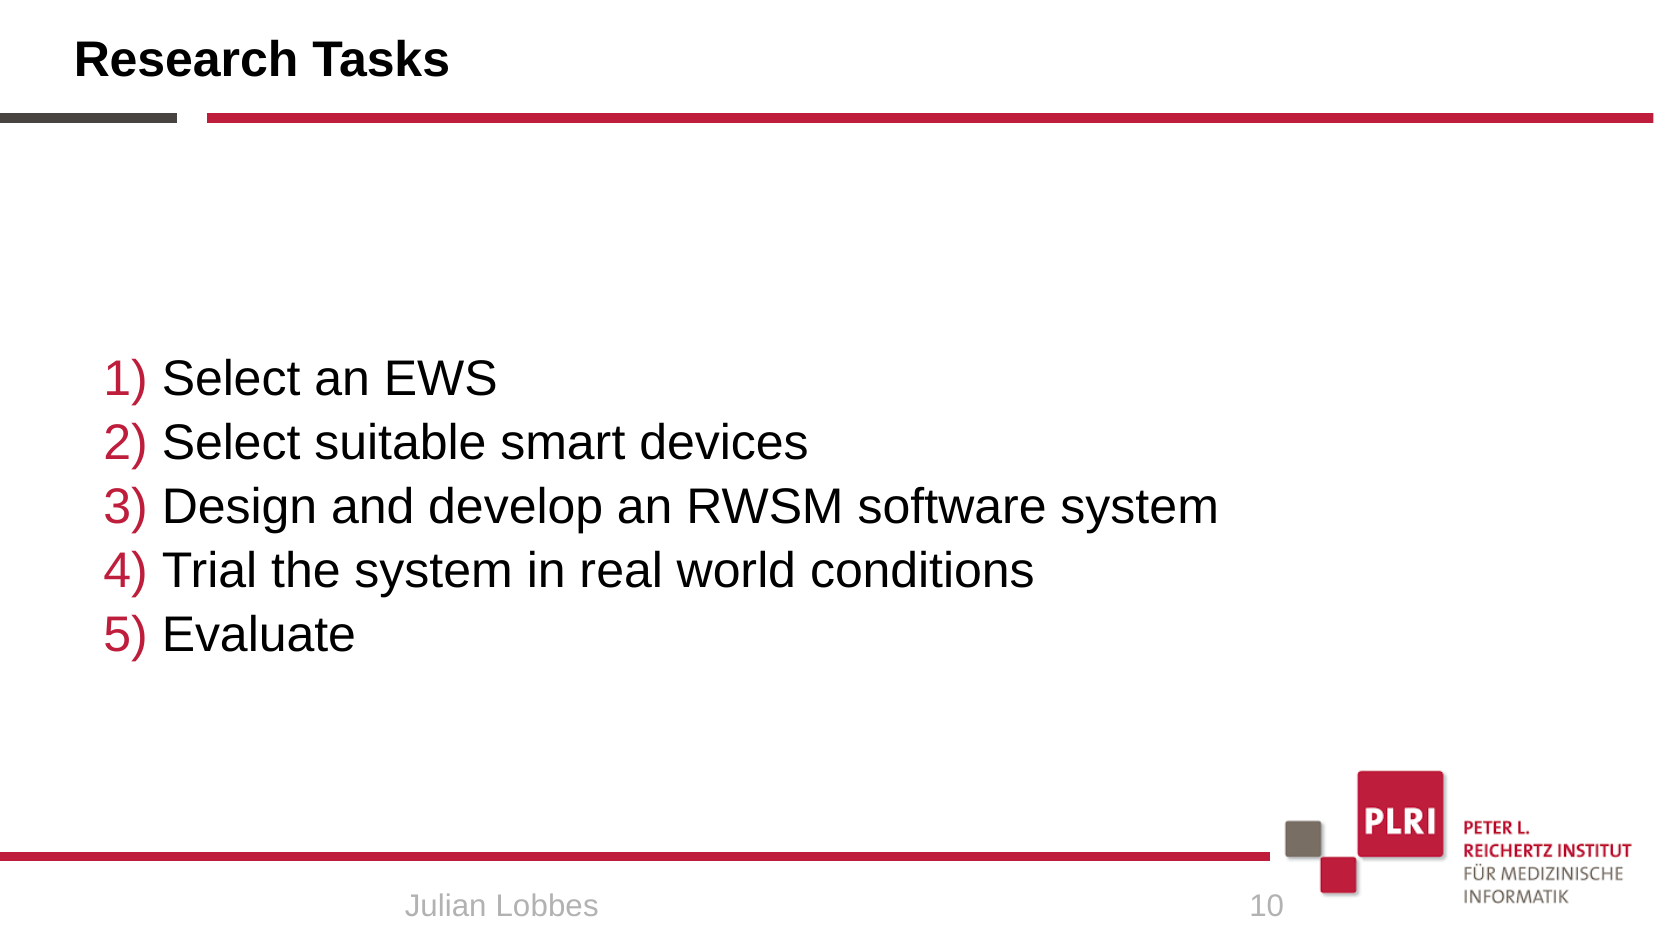

Research Tasks
 Select an EWS
 Select suitable smart devices
 Design and develop an RWSM software system
 Trial the system in real world conditions
 Evaluate
Julian Lobbes